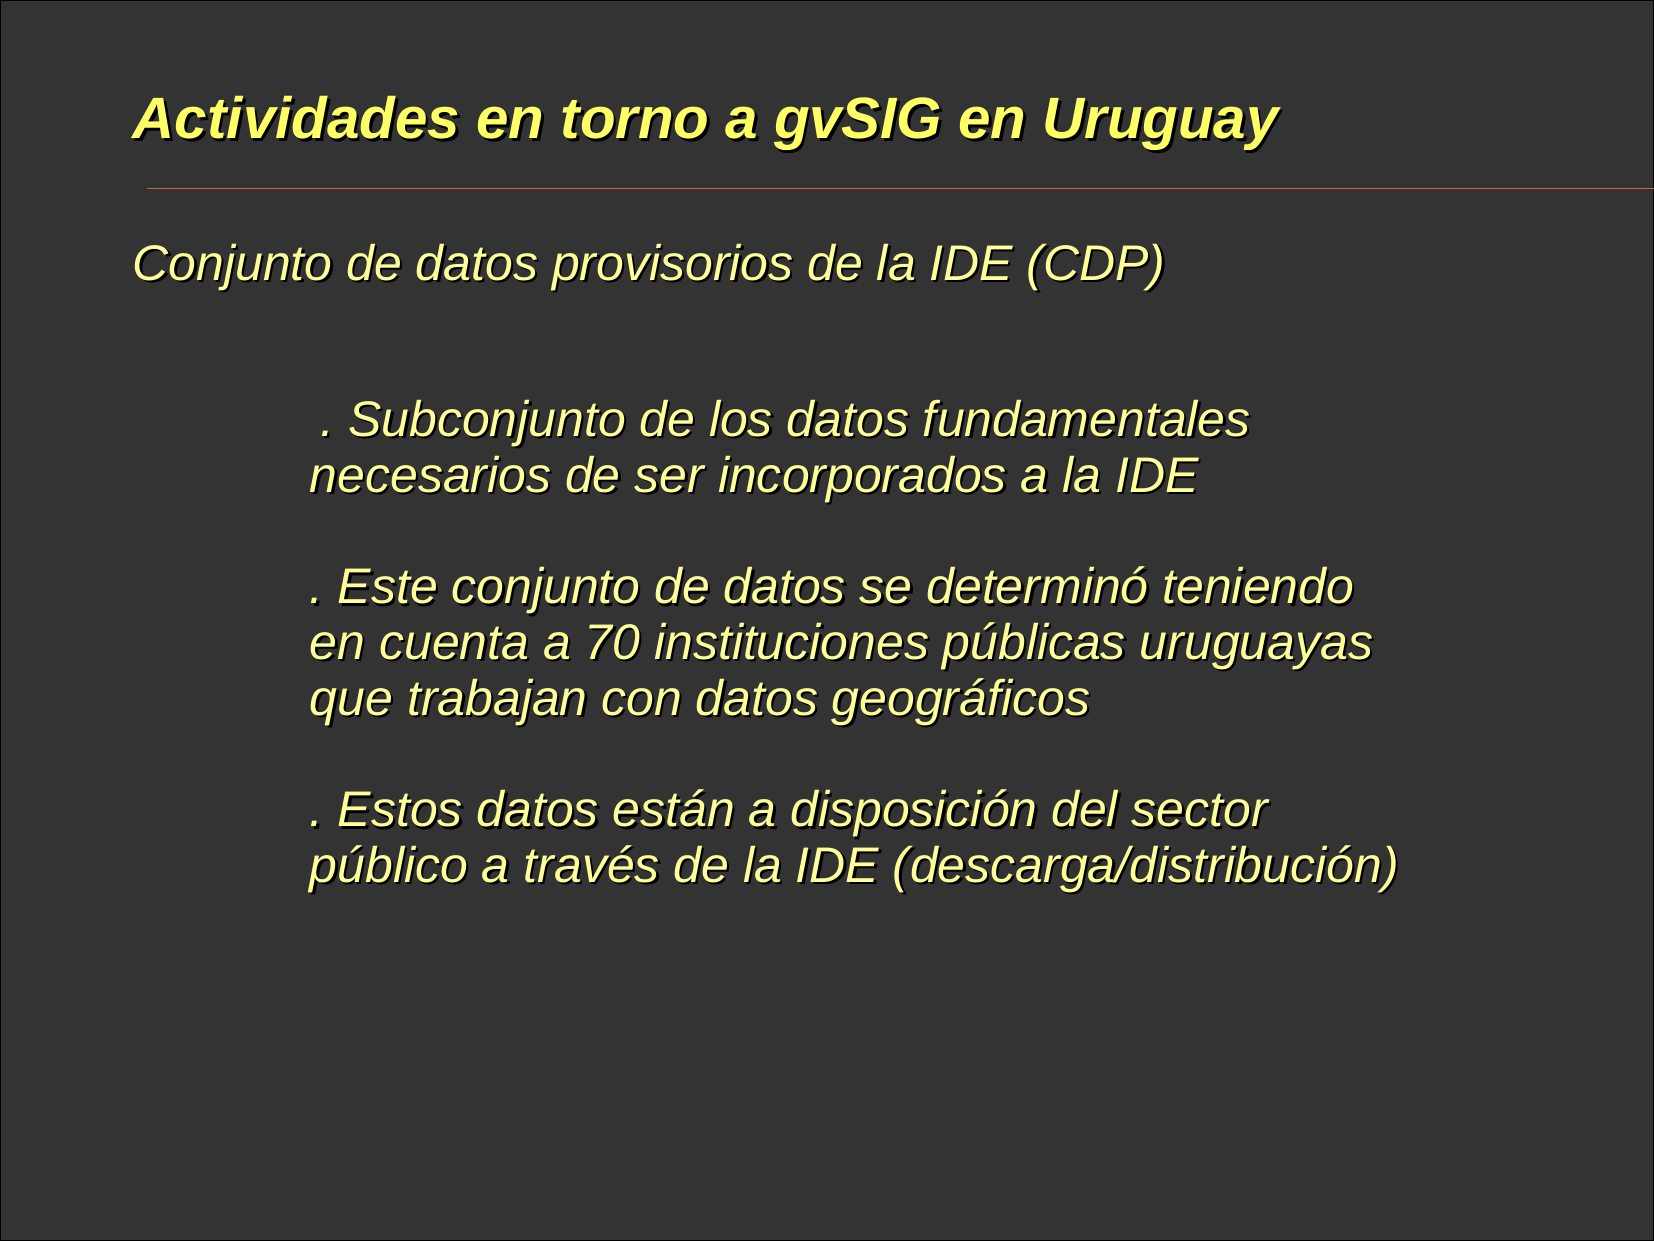

Actividades en torno a gvSIG en Uruguay
Conjunto de datos provisorios de la IDE (CDP)
 . Subconjunto de los datos fundamentales necesarios de ser incorporados a la IDE
. Este conjunto de datos se determinó teniendo en cuenta a 70 instituciones públicas uruguayas que trabajan con datos geográficos
. Estos datos están a disposición del sector público a través de la IDE (descarga/distribución)